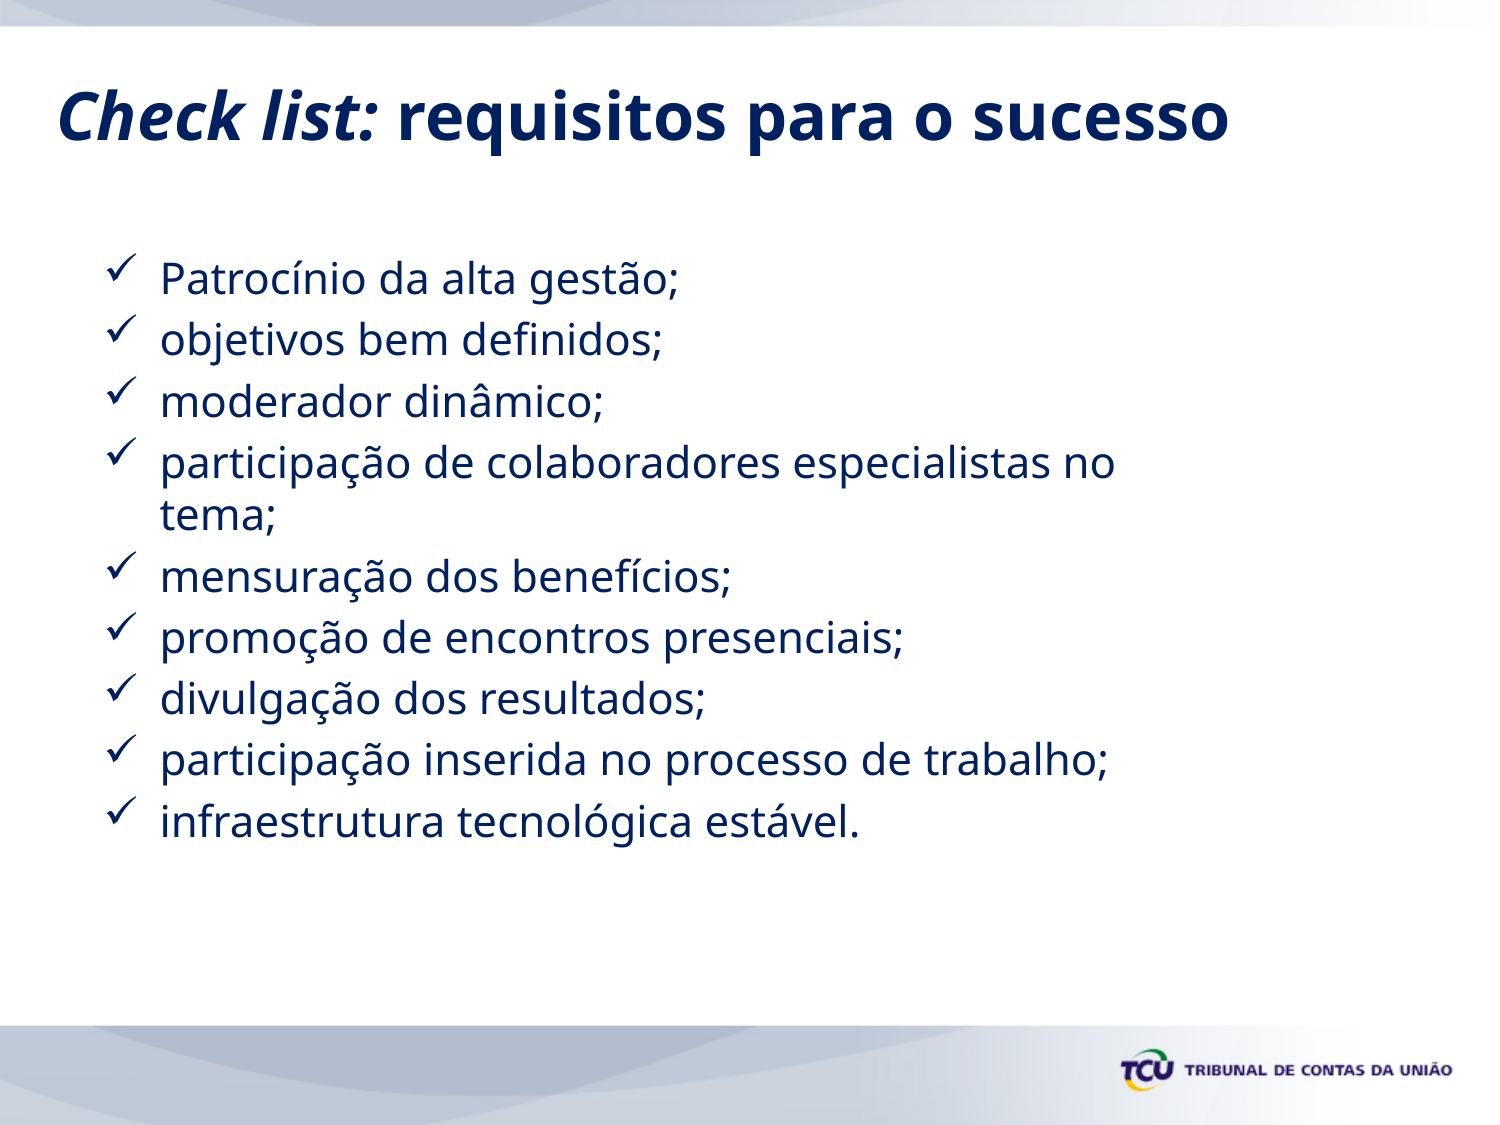

# Check list: requisitos para o sucesso
Patrocínio da alta gestão;
objetivos bem definidos;
moderador dinâmico;
participação de colaboradores especialistas no tema;
mensuração dos benefícios;
promoção de encontros presenciais;
divulgação dos resultados;
participação inserida no processo de trabalho;
infraestrutura tecnológica estável.